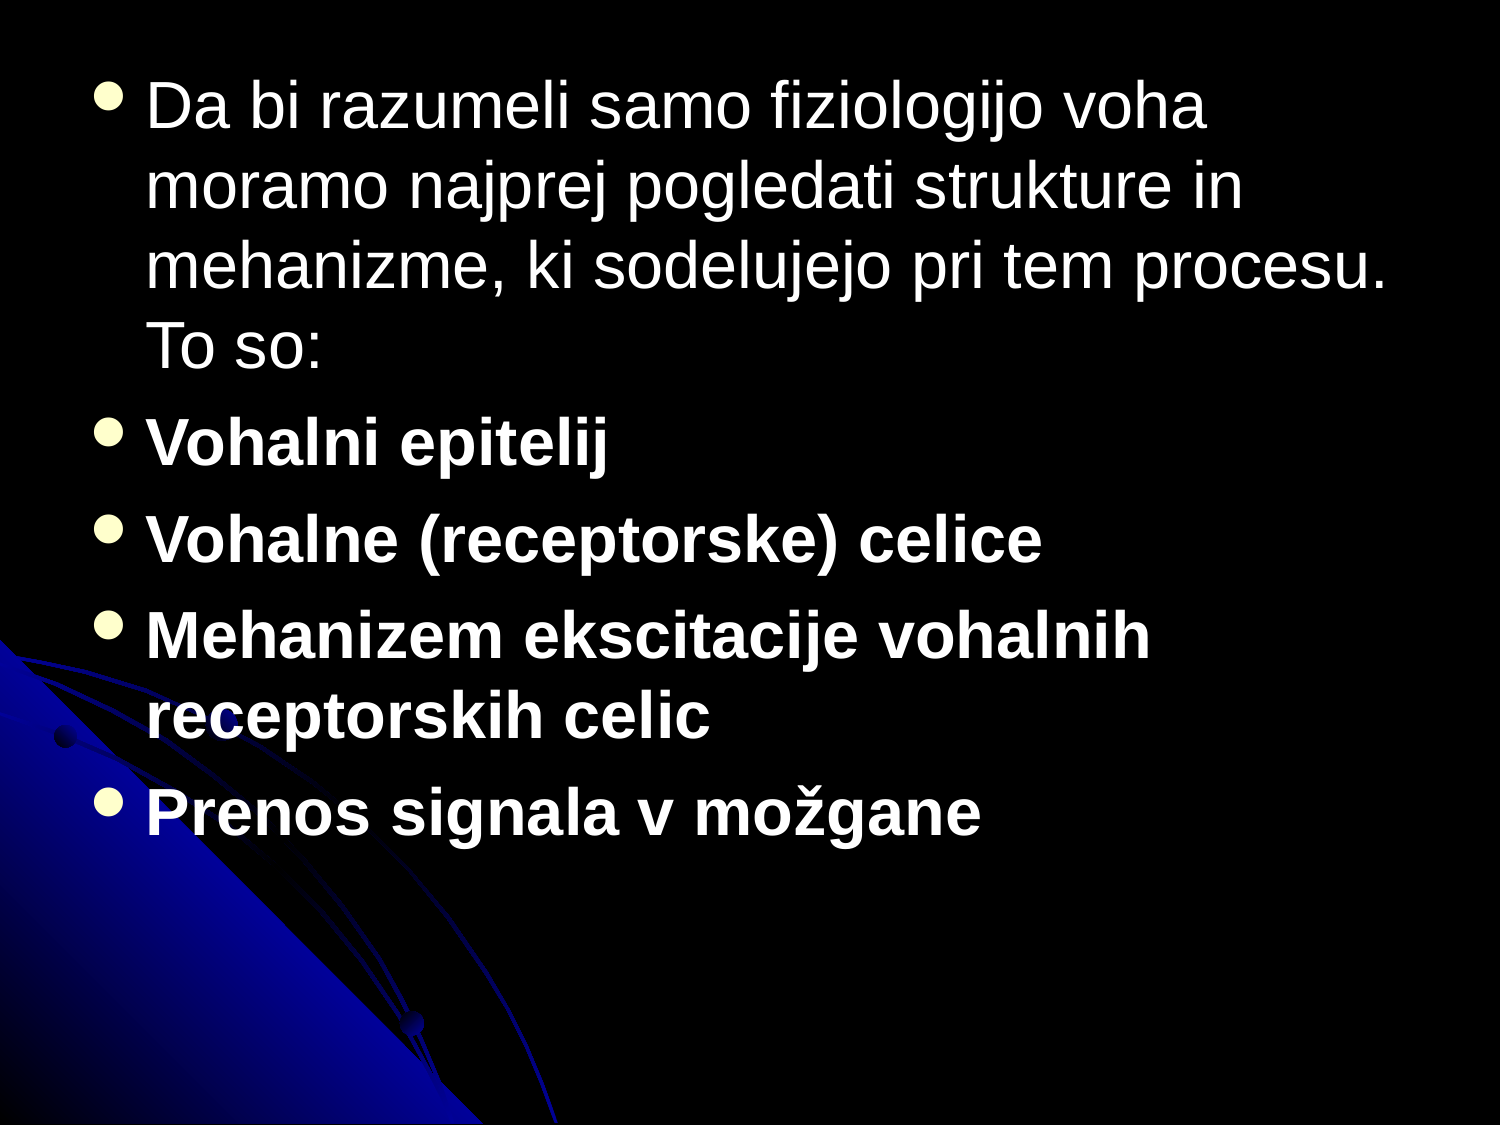

# Da bi razumeli samo fiziologijo voha moramo najprej pogledati strukture in mehanizme, ki sodelujejo pri tem procesu. To so:
Vohalni epitelij
Vohalne (receptorske) celice
Mehanizem ekscitacije vohalnih receptorskih celic
Prenos signala v možgane